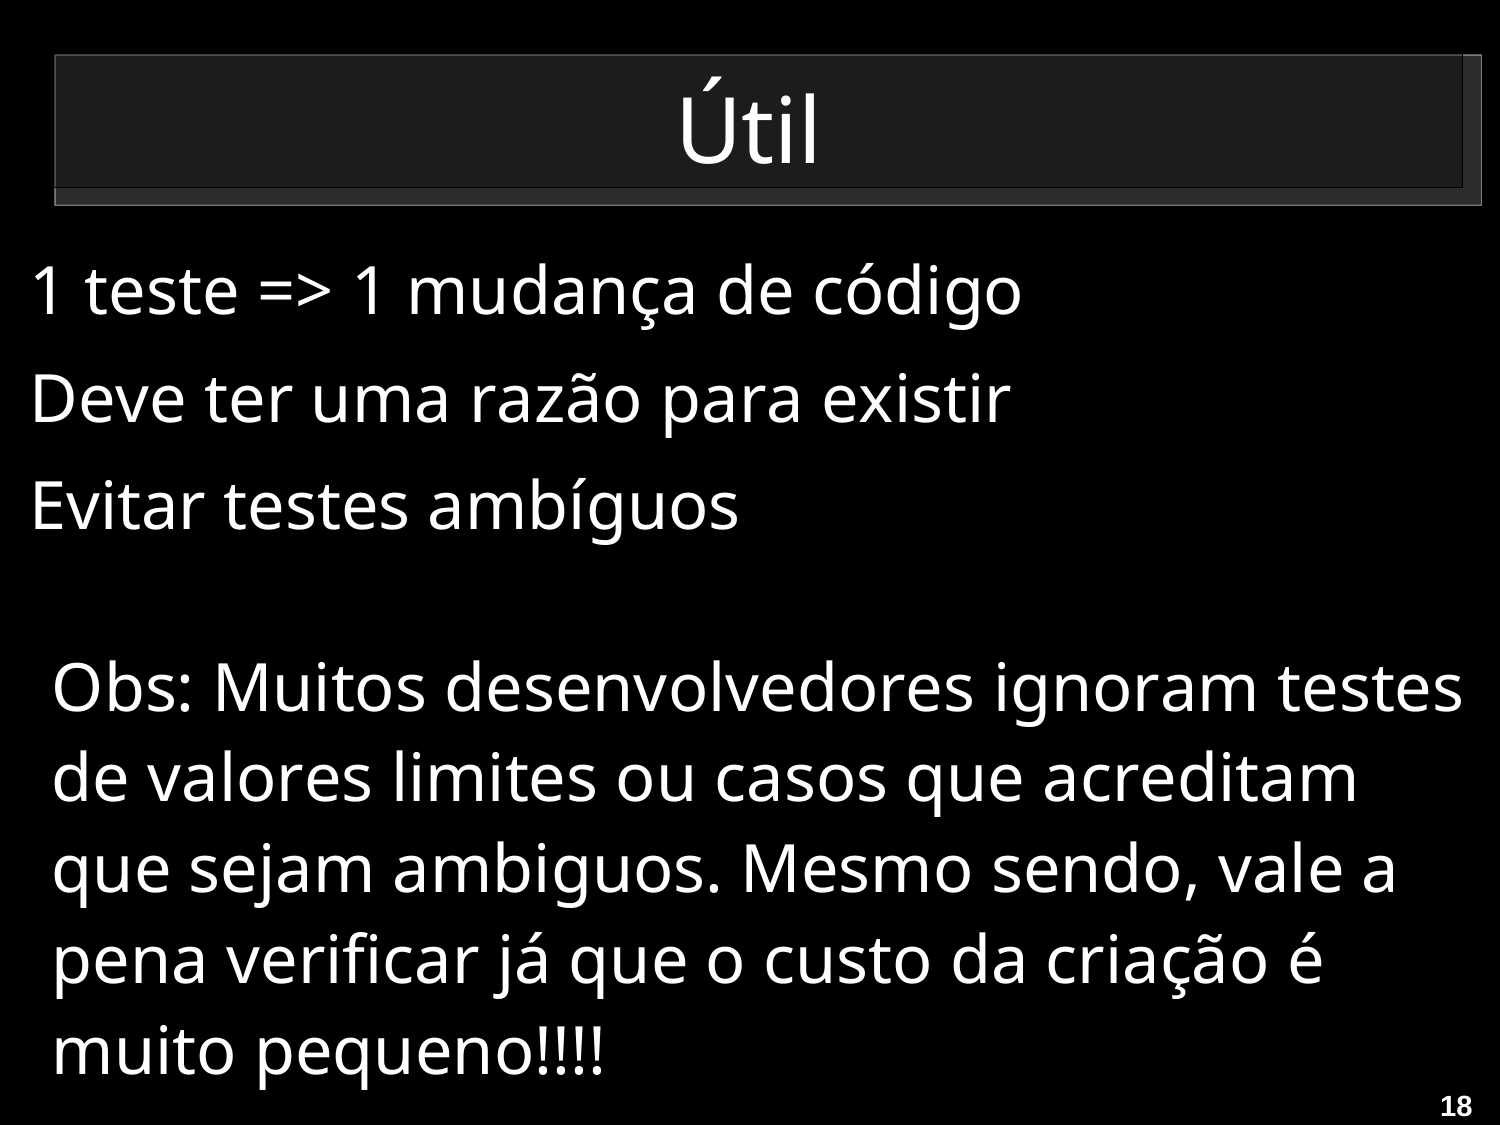

# Útil
1 teste => 1 mudança de código
Deve ter uma razão para existir
Evitar testes ambíguos
Obs: Muitos desenvolvedores ignoram testes de valores limites ou casos que acreditam que sejam ambiguos. Mesmo sendo, vale a pena verificar já que o custo da criação é muito pequeno!!!!
18